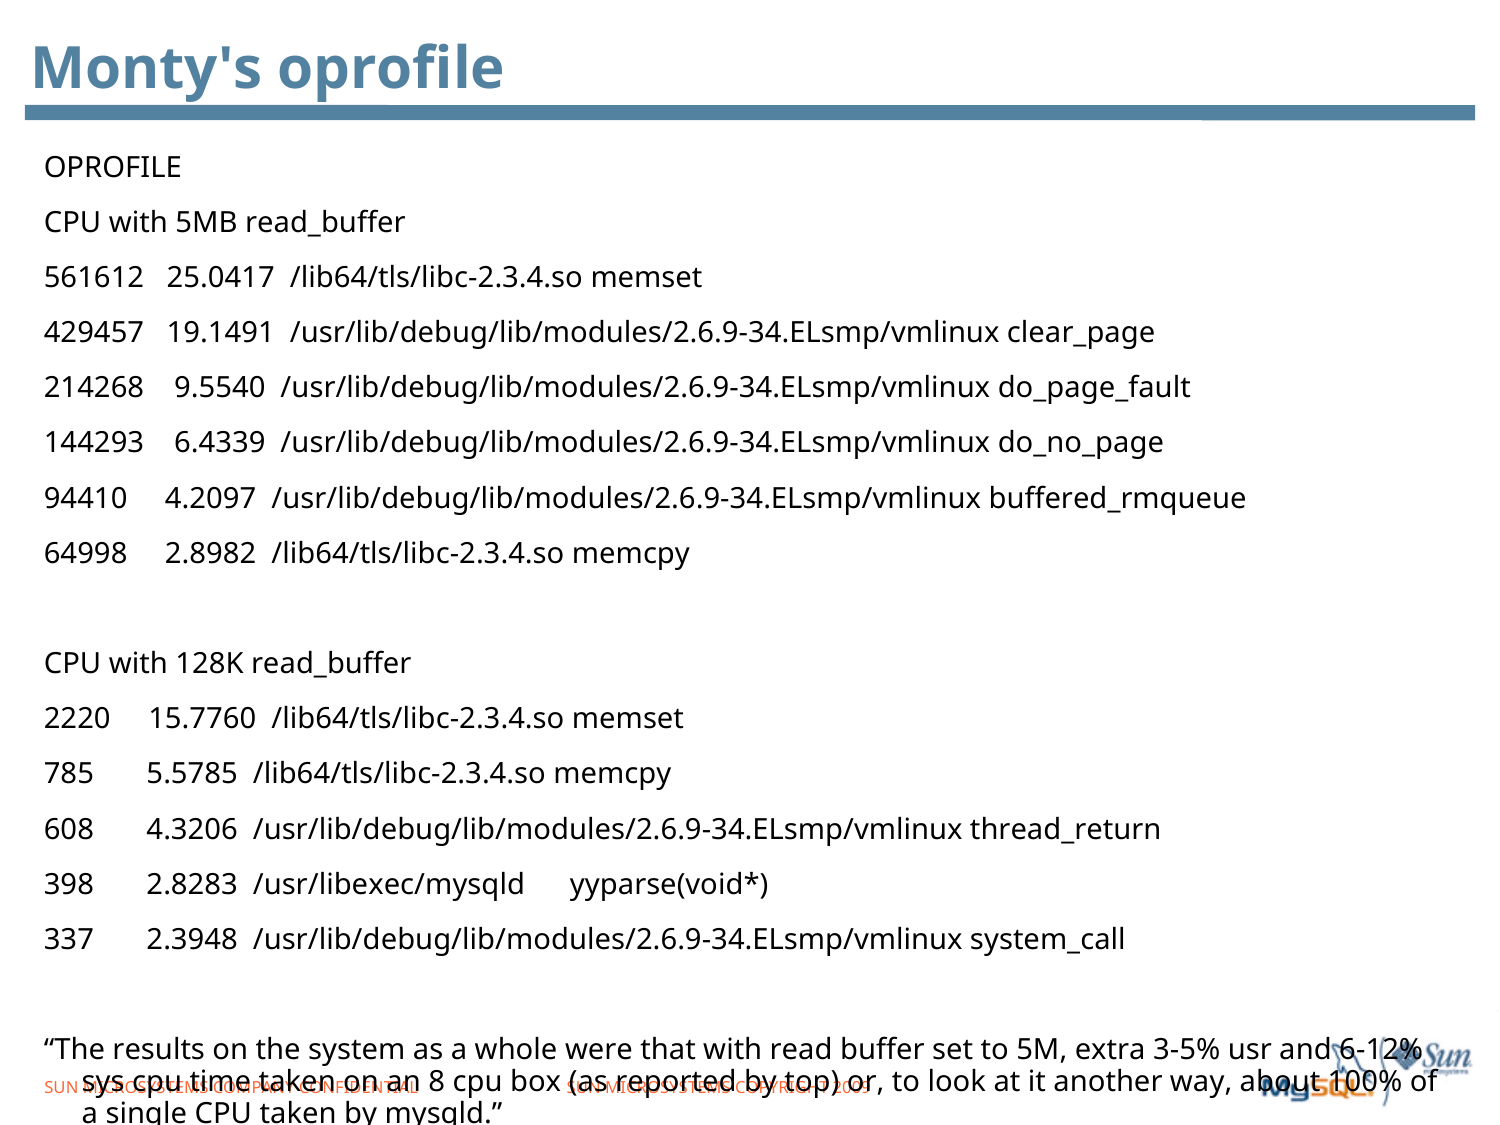

# Monty's oprofile
OPROFILE
CPU with 5MB read_buffer
561612 25.0417 /lib64/tls/libc-2.3.4.so memset
429457 19.1491 /usr/lib/debug/lib/modules/2.6.9-34.ELsmp/vmlinux clear_page
214268 9.5540 /usr/lib/debug/lib/modules/2.6.9-34.ELsmp/vmlinux do_page_fault
144293 6.4339 /usr/lib/debug/lib/modules/2.6.9-34.ELsmp/vmlinux do_no_page
94410 4.2097 /usr/lib/debug/lib/modules/2.6.9-34.ELsmp/vmlinux buffered_rmqueue
64998 2.8982 /lib64/tls/libc-2.3.4.so memcpy
CPU with 128K read_buffer
2220 15.7760 /lib64/tls/libc-2.3.4.so memset
785 5.5785 /lib64/tls/libc-2.3.4.so memcpy
608 4.3206 /usr/lib/debug/lib/modules/2.6.9-34.ELsmp/vmlinux thread_return
398 2.8283 /usr/libexec/mysqld yyparse(void*)‏
337 2.3948 /usr/lib/debug/lib/modules/2.6.9-34.ELsmp/vmlinux system_call
“The results on the system as a whole were that with read buffer set to 5M, extra 3-5% usr and 6-12% sys cpu time taken on an 8 cpu box (as reported by top) or, to look at it another way, about 100% of a single CPU taken by mysqld.”